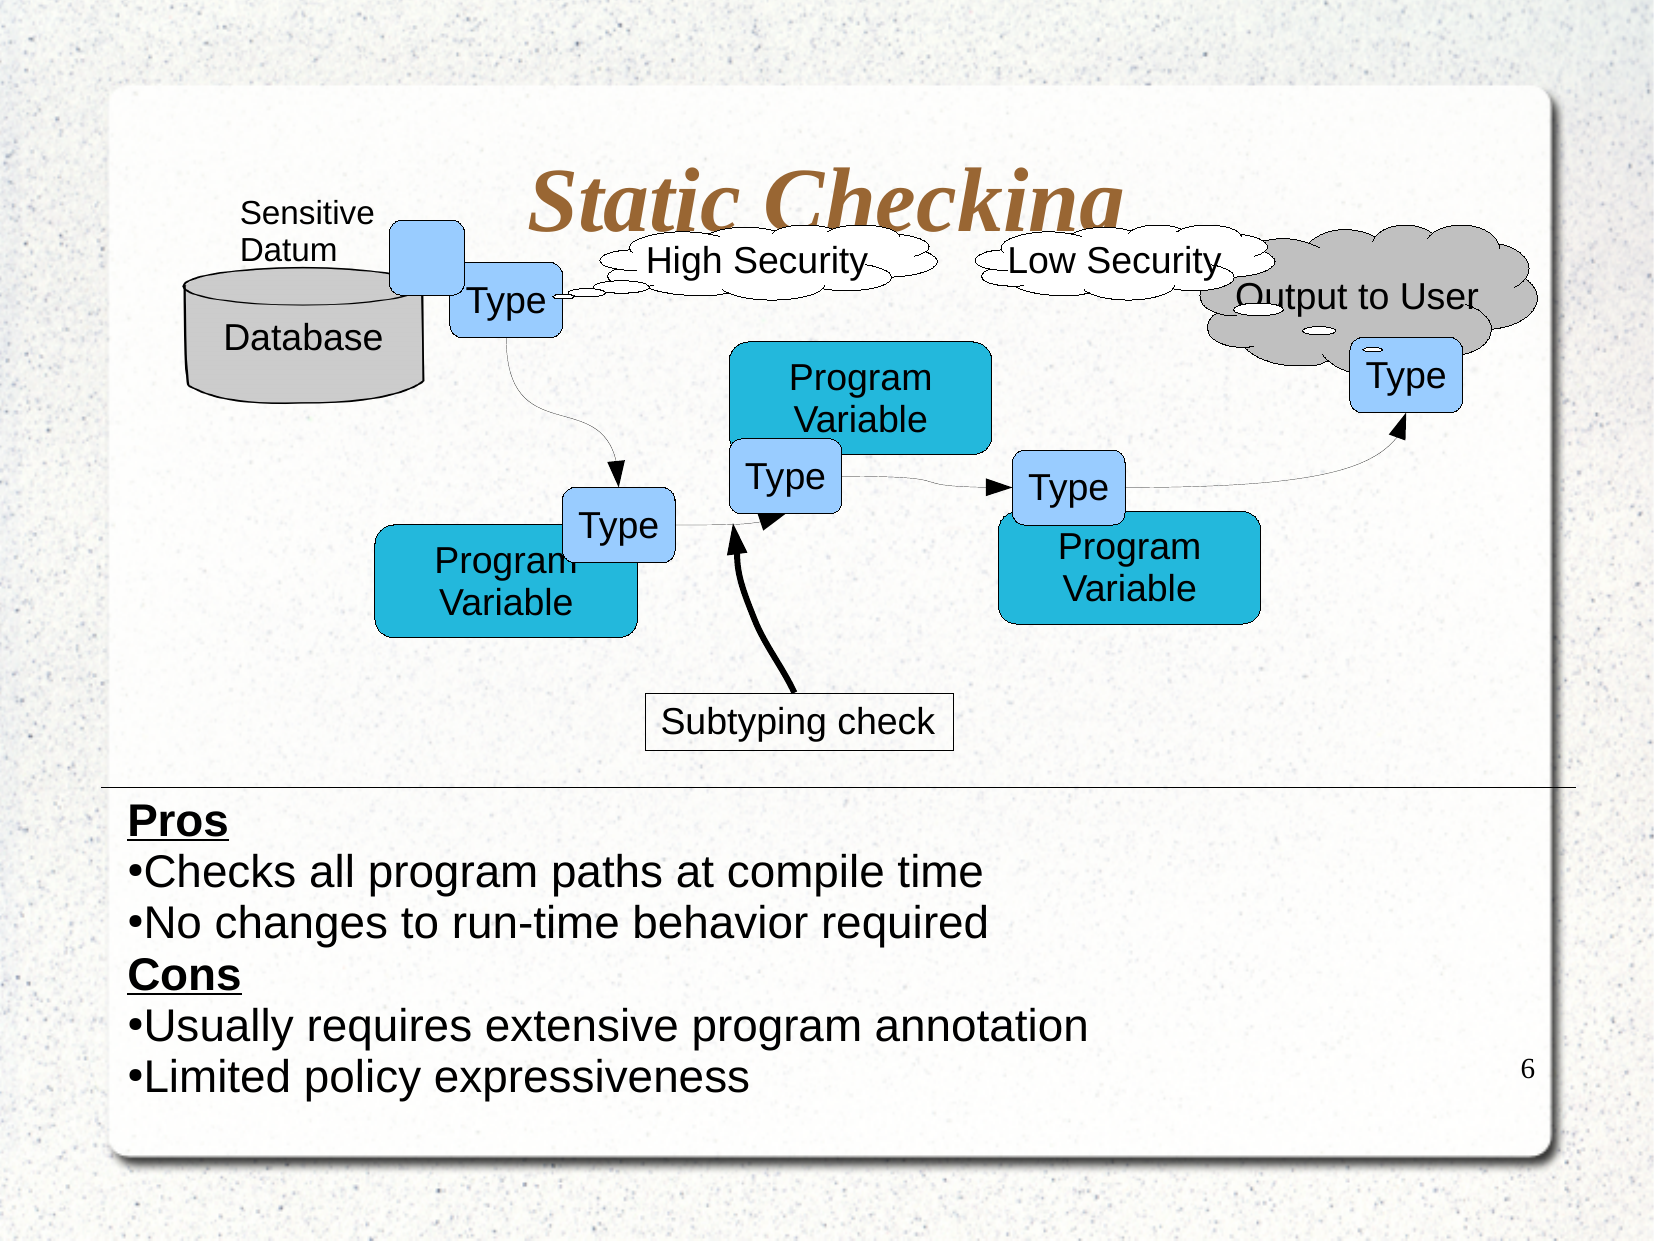

# Static Checking
Sensitive
Datum
Database
High Security
Low Security
Output to User
Type
Type
Program Variable
Type
Type
Type
Program Variable
Subtyping check
Program Variable
Pros
Checks all program paths at compile time
No changes to run-time behavior required
Cons
Usually requires extensive program annotation
Limited policy expressiveness
6